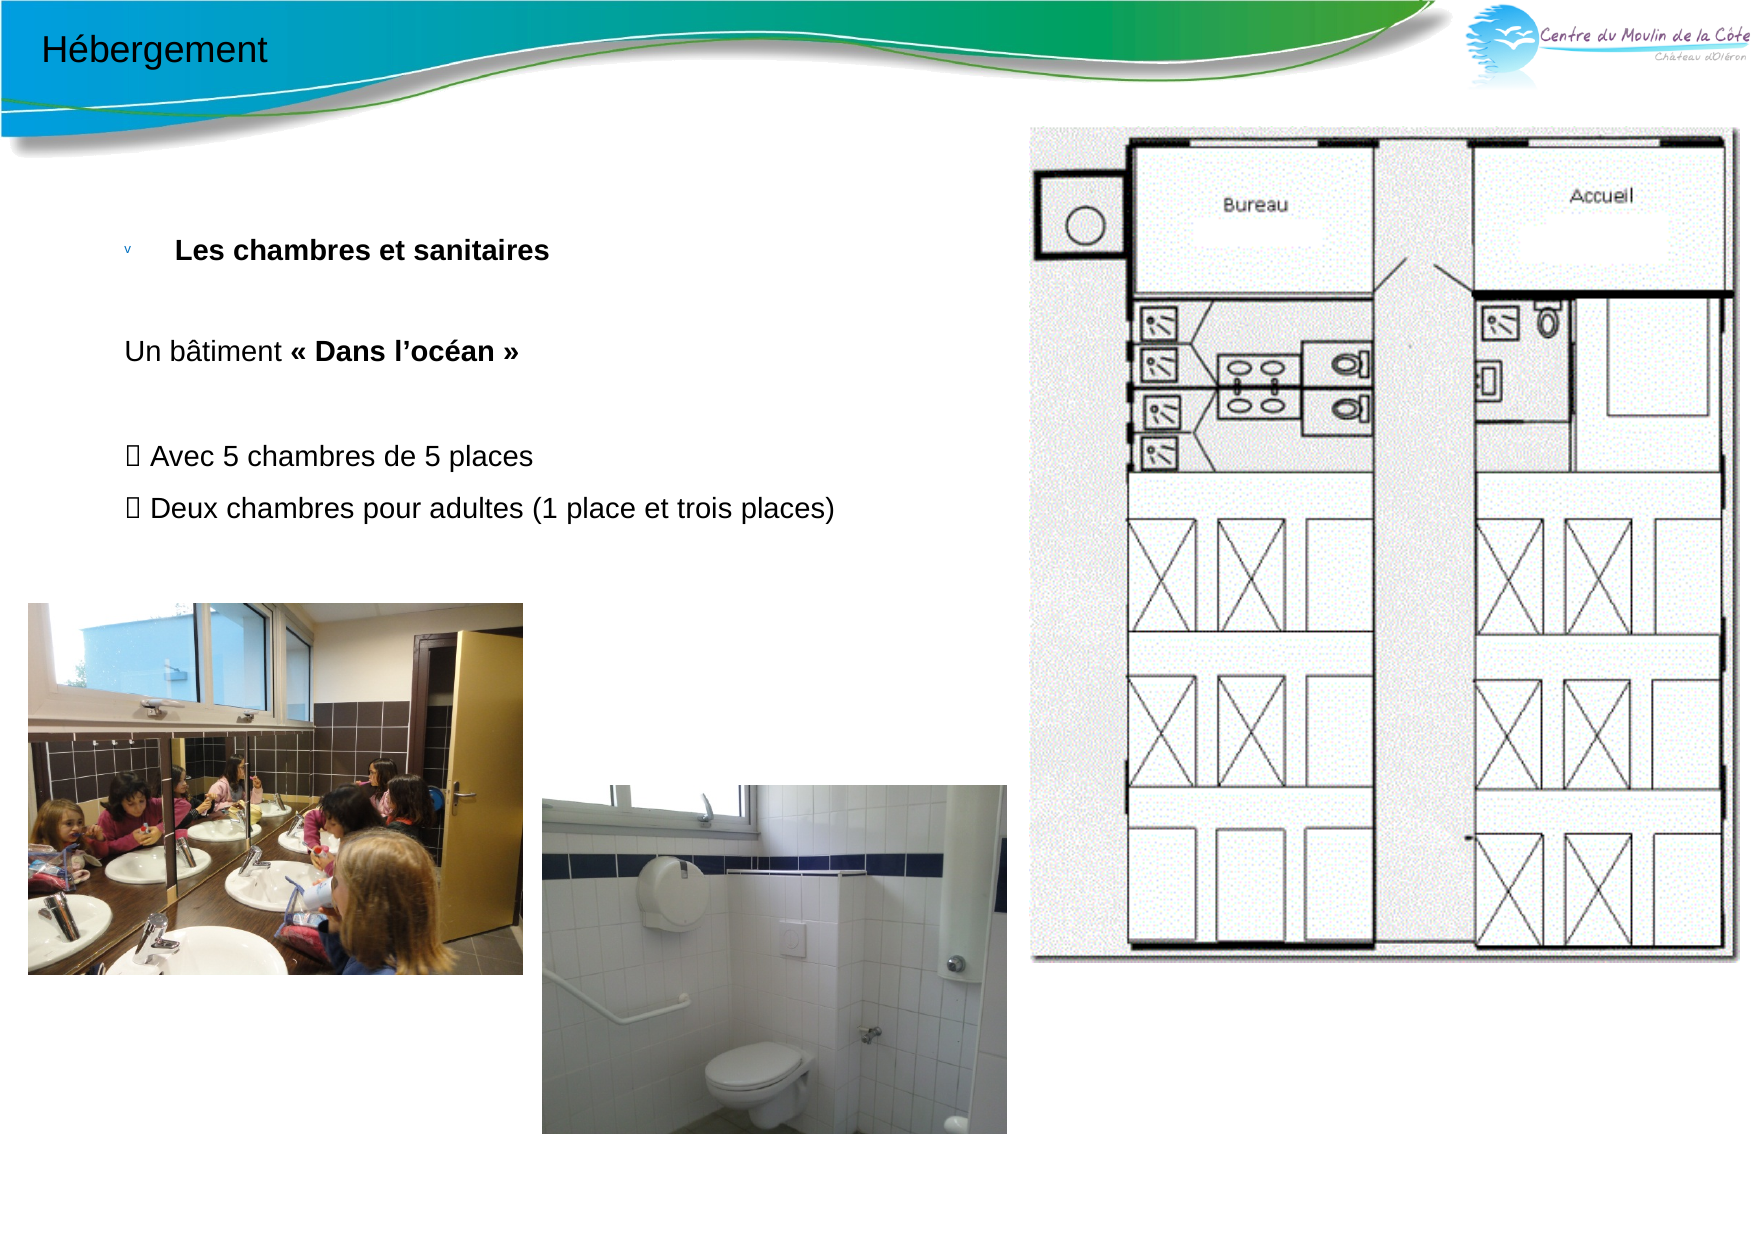

Hébergement
 Les chambres et sanitaires
Un bâtiment « Dans l’océan »
 Avec 5 chambres de 5 places
 Deux chambres pour adultes (1 place et trois places)